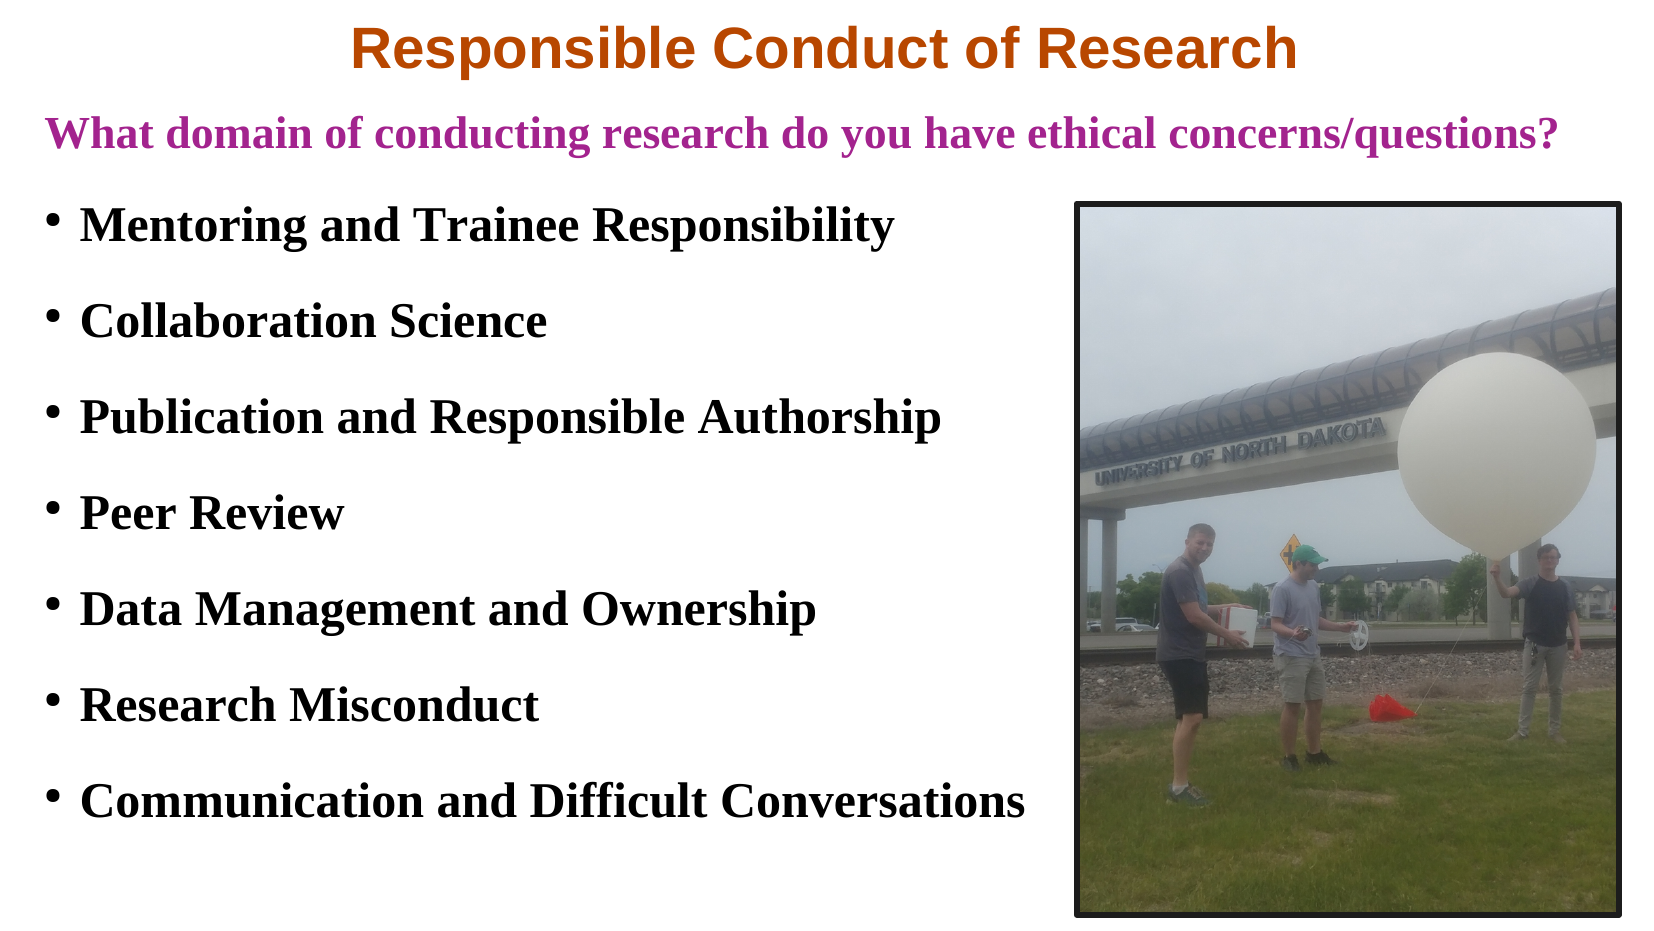

Responsible Conduct of Research
What domain of conducting research do you have ethical concerns/questions?
Mentoring and Trainee Responsibility
Collaboration Science
Publication and Responsible Authorship
Peer Review
Data Management and Ownership
Research Misconduct
Communication and Difficult Conversations